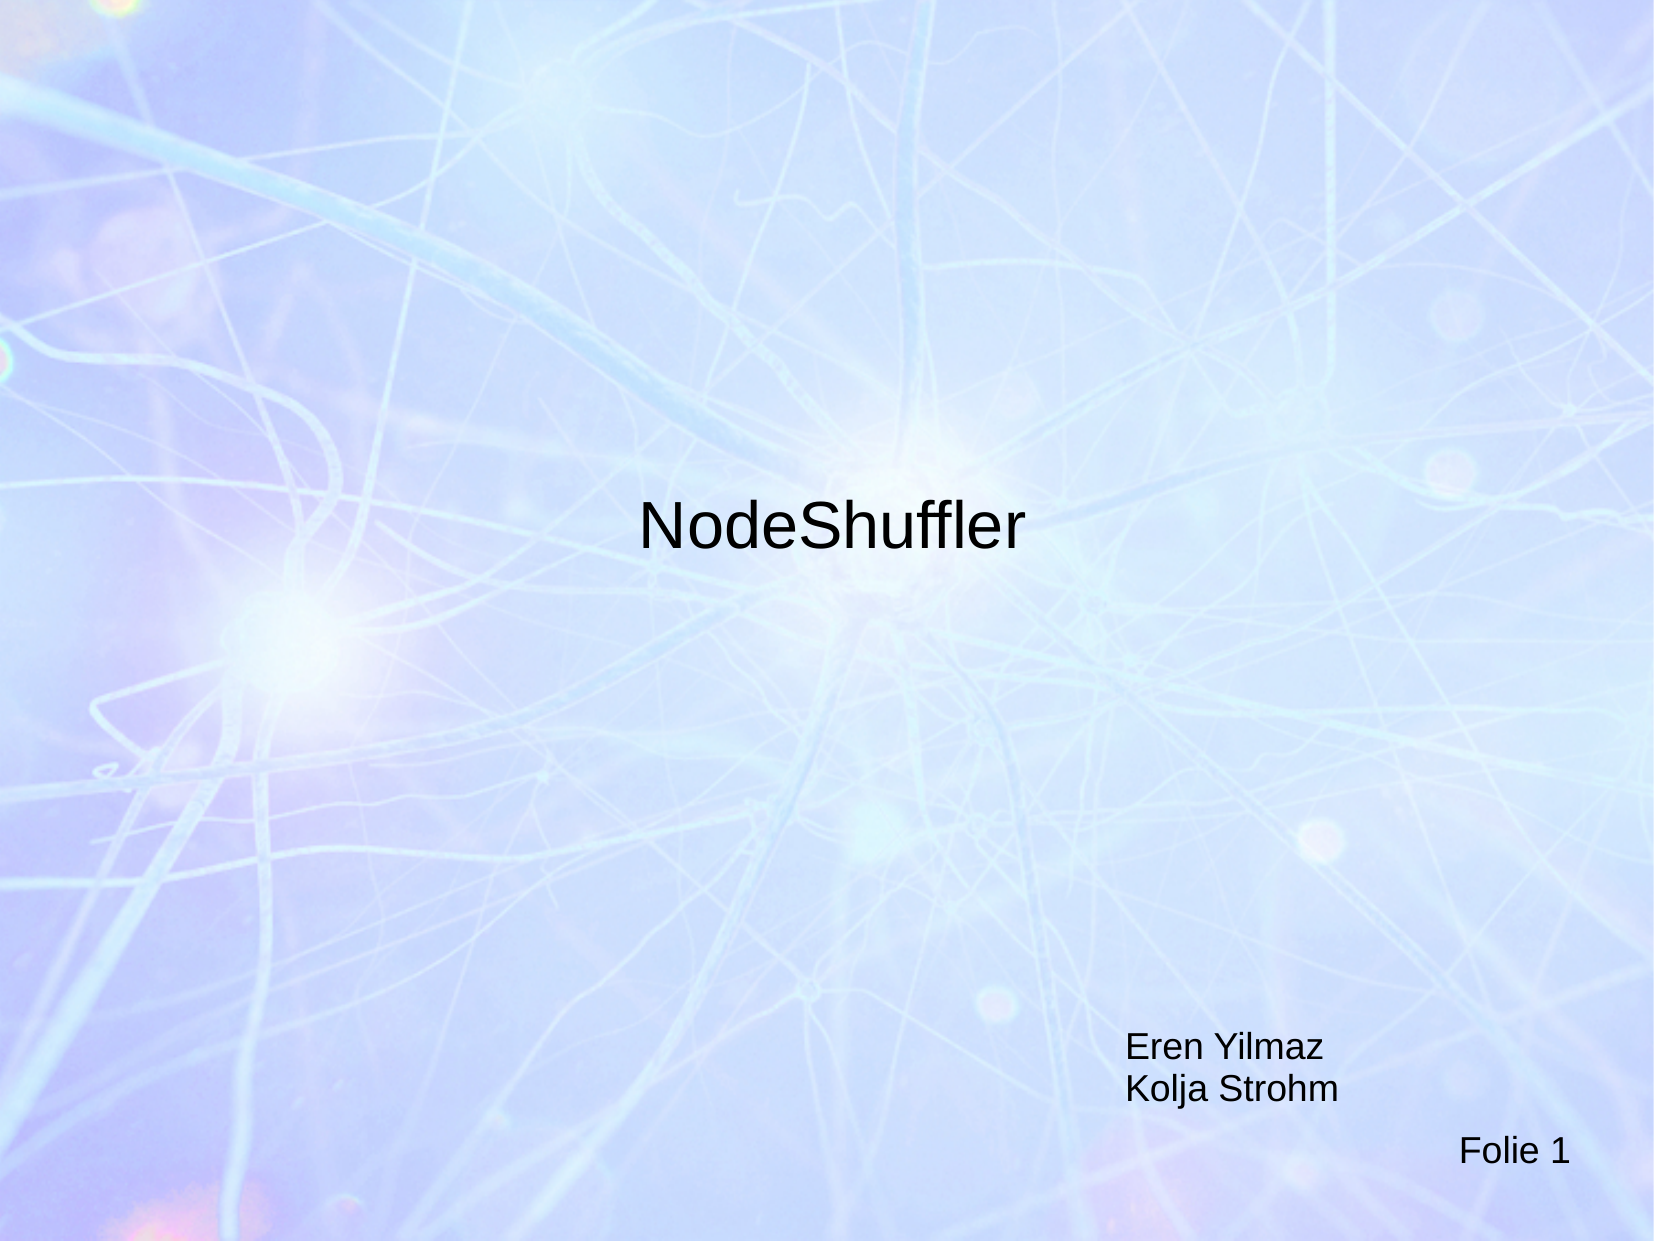

# NodeShuffler
Eren Yilmaz
Kolja Strohm
1